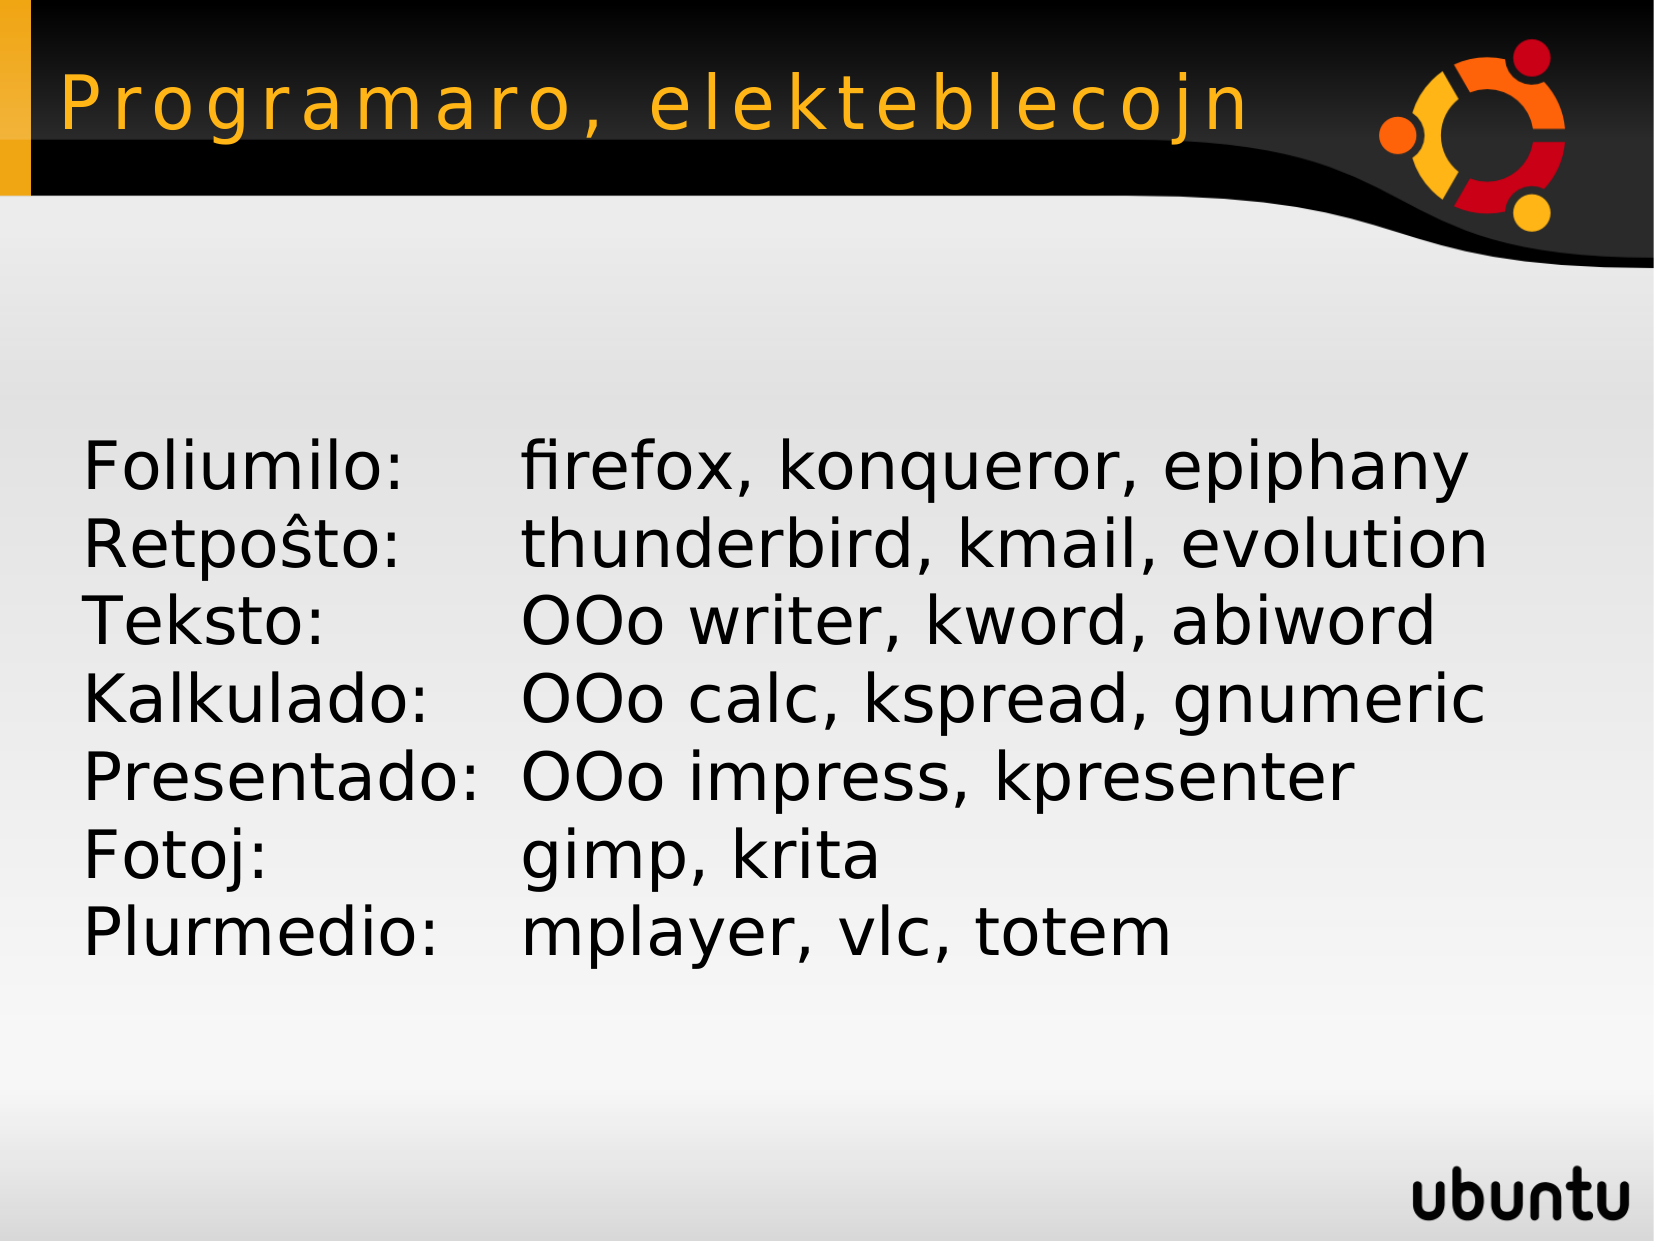

# Programaro, elekteblecojn
Foliumilo:	firefox, konqueror, epiphany
Retpoŝto:	thunderbird, kmail, evolution
Teksto:	OOo writer, kword, abiword
Kalkulado:	OOo calc, kspread, gnumeric
Presentado:	OOo impress, kpresenter
Fotoj:	gimp, krita
Plurmedio:	mplayer, vlc, totem